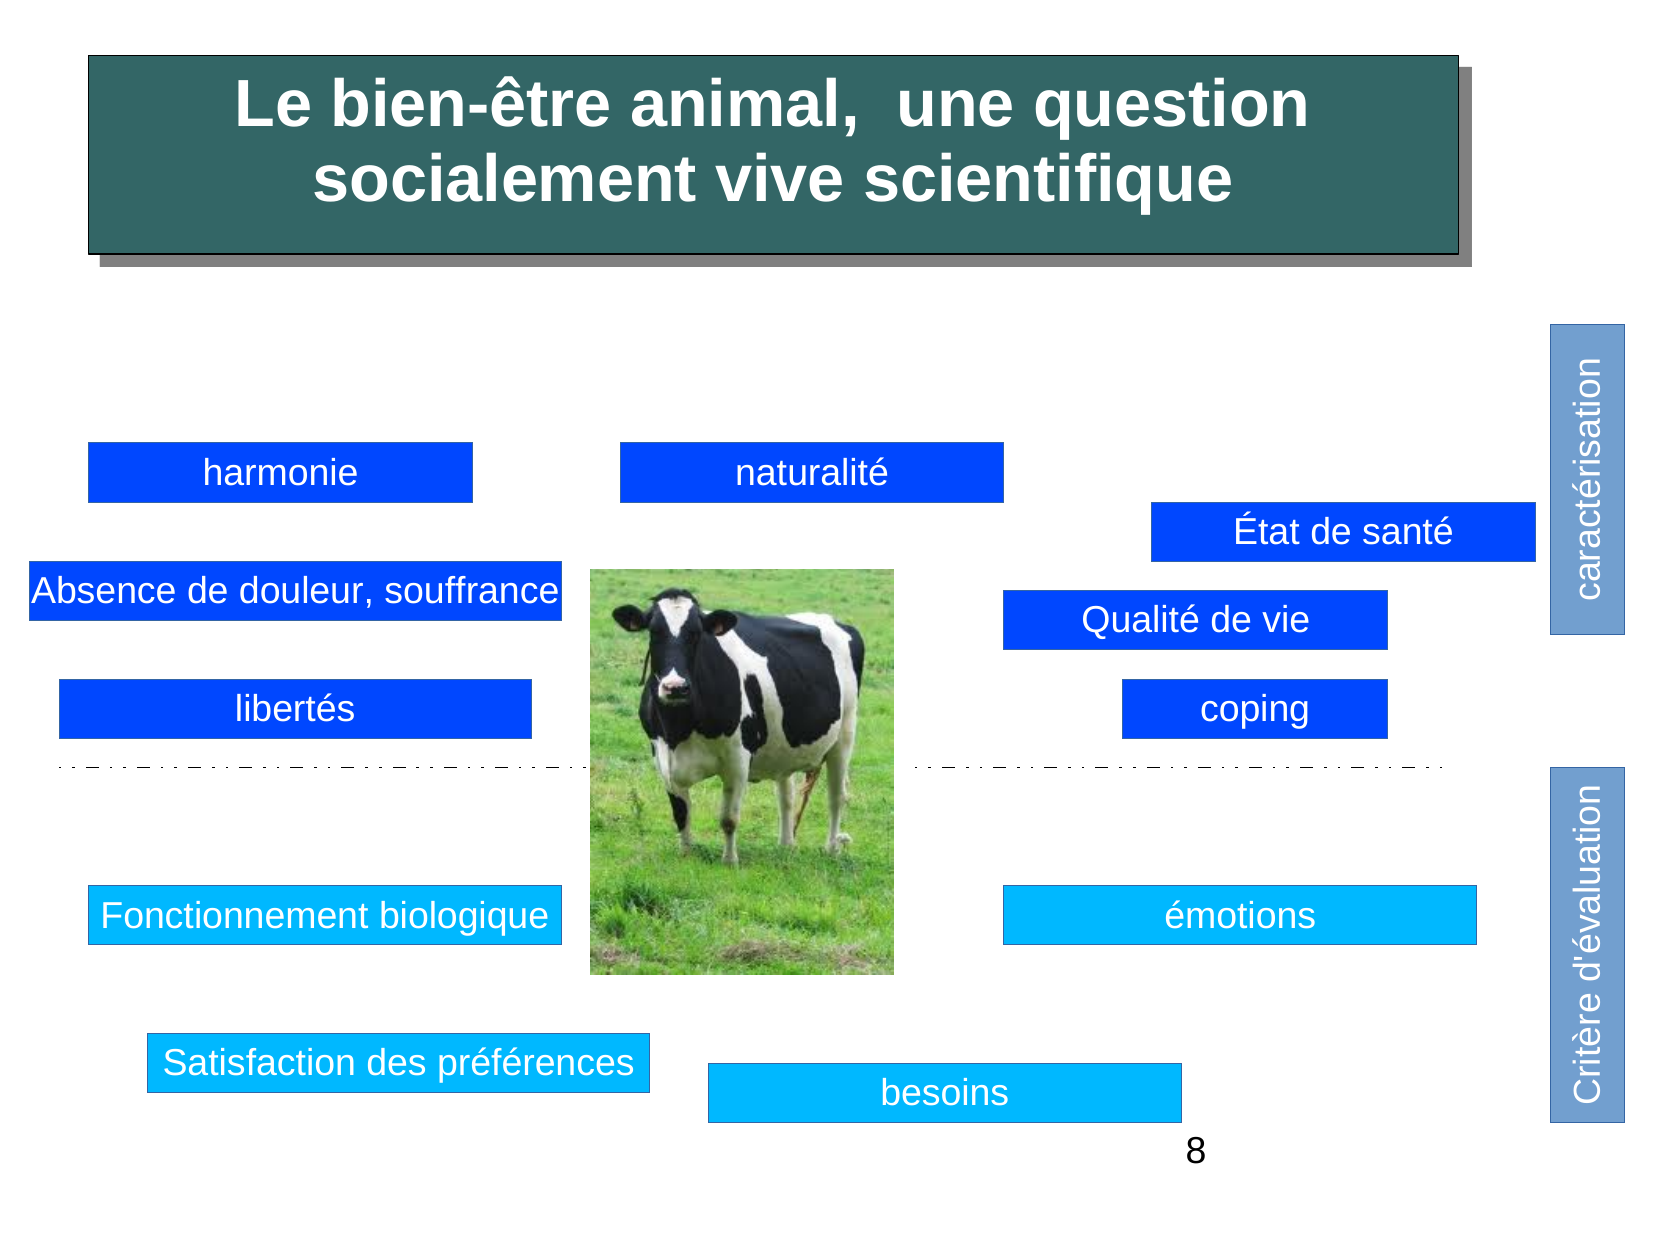

#
Le bien-être animal, une question socialement vive scientifique
harmonie
harmonie
harmonie
harmonie
naturalité
caractérisation
État de santé
Absence de douleur, souffrance
Qualité de vie
libertés
coping
Fonctionnement biologique
émotions
Critère d'évaluation
Satisfaction des préférences
besoins
8